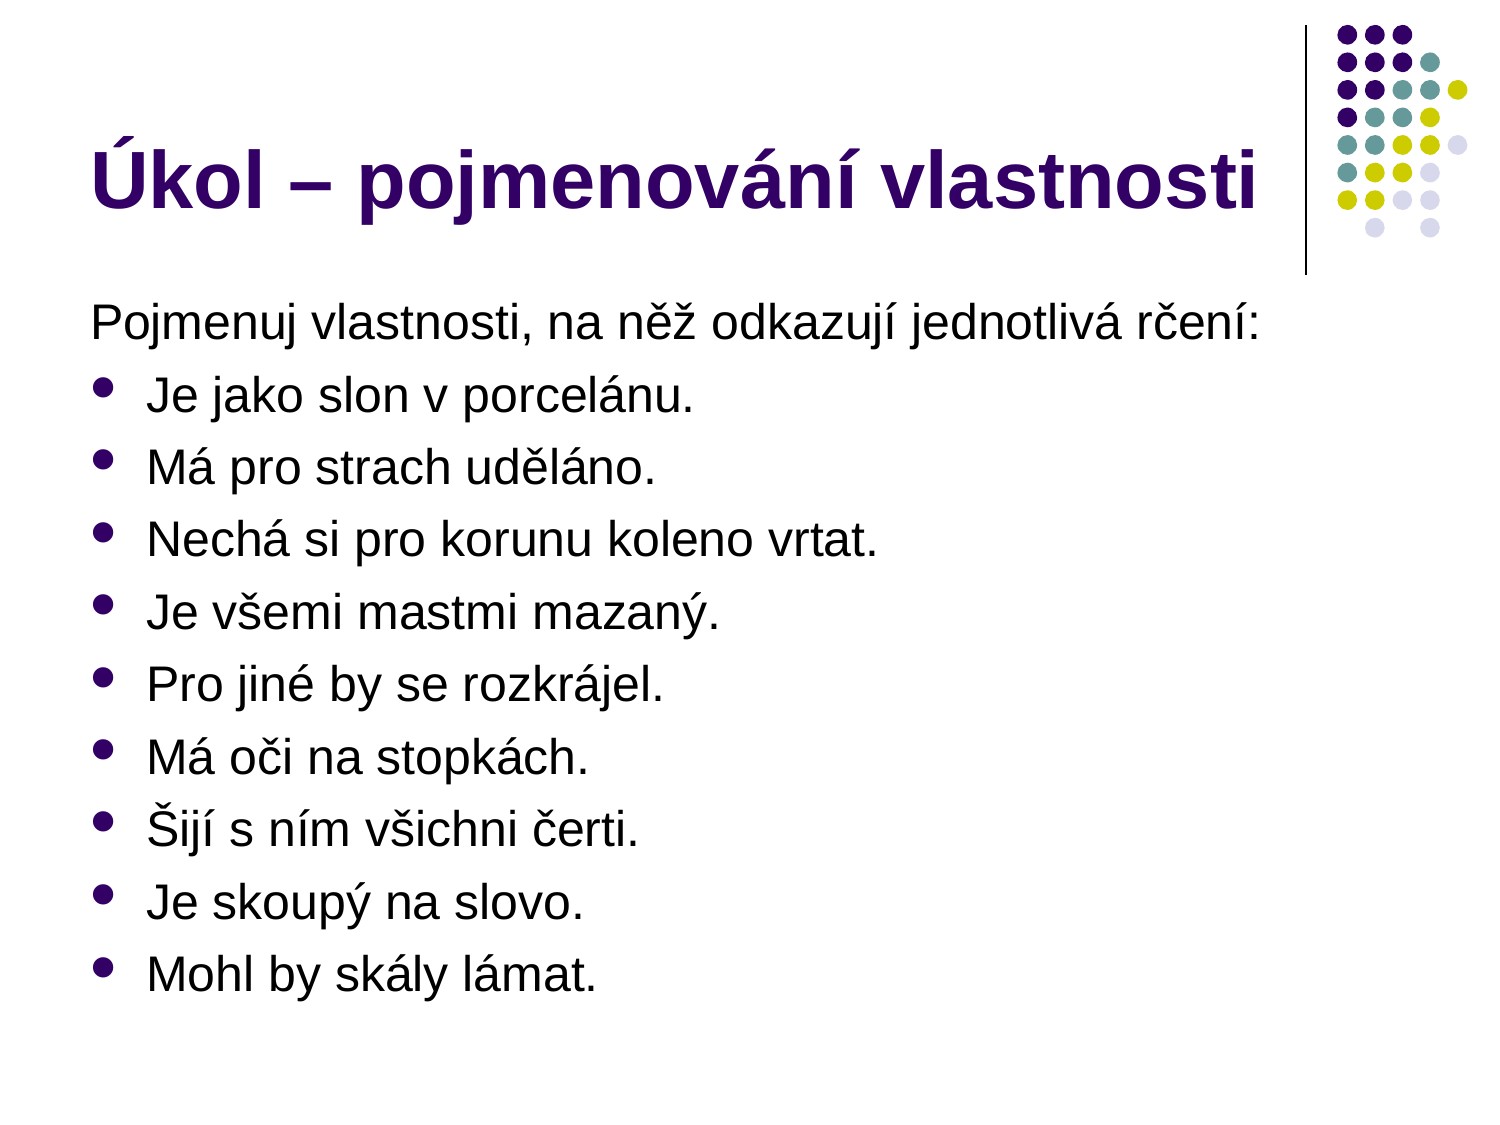

# Úkol – pojmenování vlastnosti
Pojmenuj vlastnosti, na něž odkazují jednotlivá rčení:
Je jako slon v porcelánu.
Má pro strach uděláno.
Nechá si pro korunu koleno vrtat.
Je všemi mastmi mazaný.
Pro jiné by se rozkrájel.
Má oči na stopkách.
Šijí s ním všichni čerti.
Je skoupý na slovo.
Mohl by skály lámat.